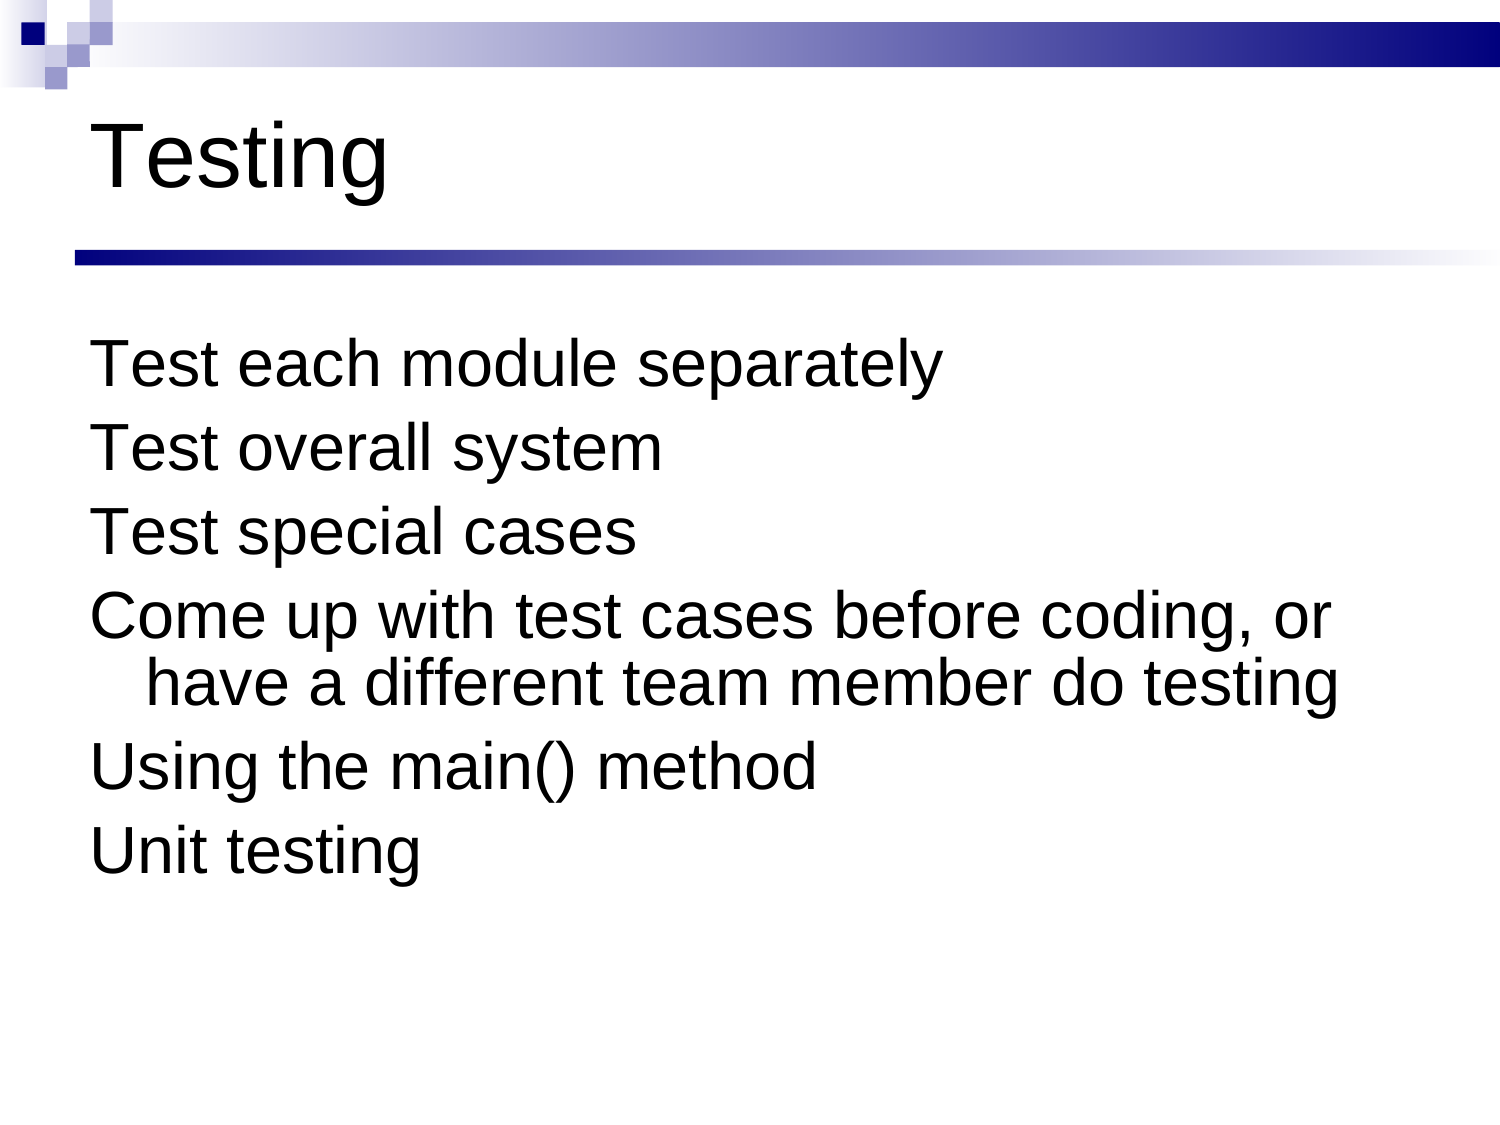

# Testing
Test each module separately
Test overall system
Test special cases
Come up with test cases before coding, or have a different team member do testing
Using the main() method
Unit testing